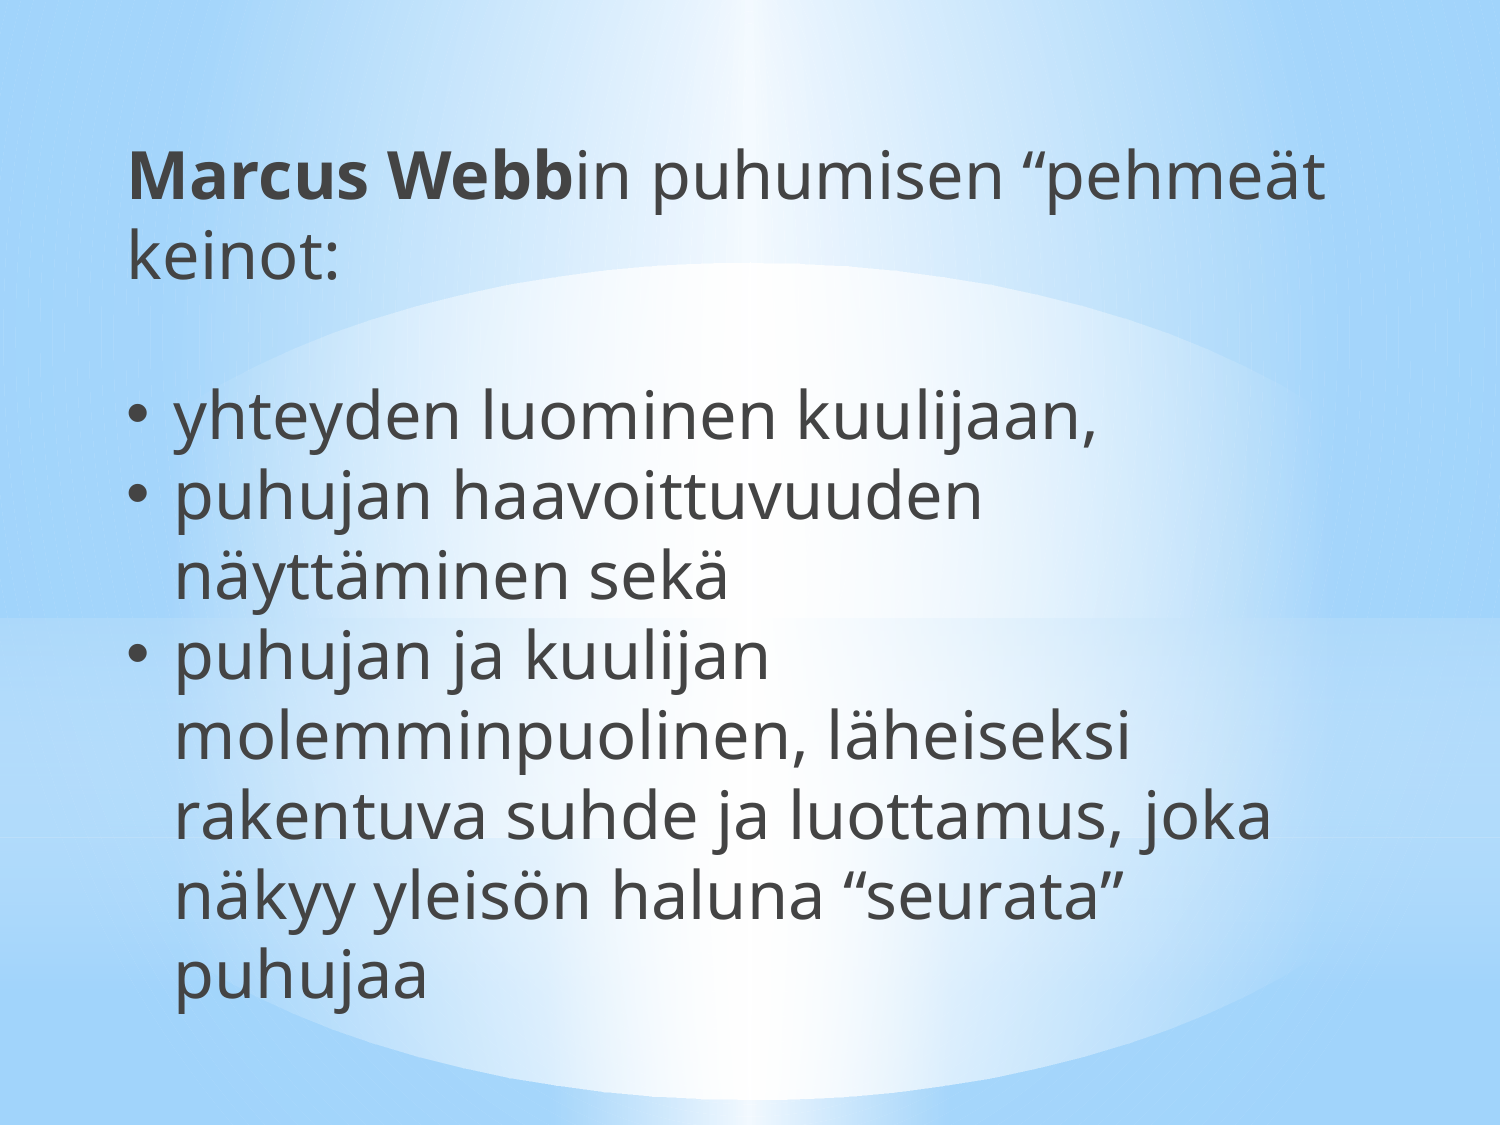

Marcus Webbin puhumisen “pehmeät keinot:
yhteyden luominen kuulijaan,
puhujan haavoittuvuuden näyttäminen sekä
puhujan ja kuulijan molemminpuolinen, läheiseksi rakentuva suhde ja luottamus, joka näkyy yleisön haluna “seurata” puhujaa